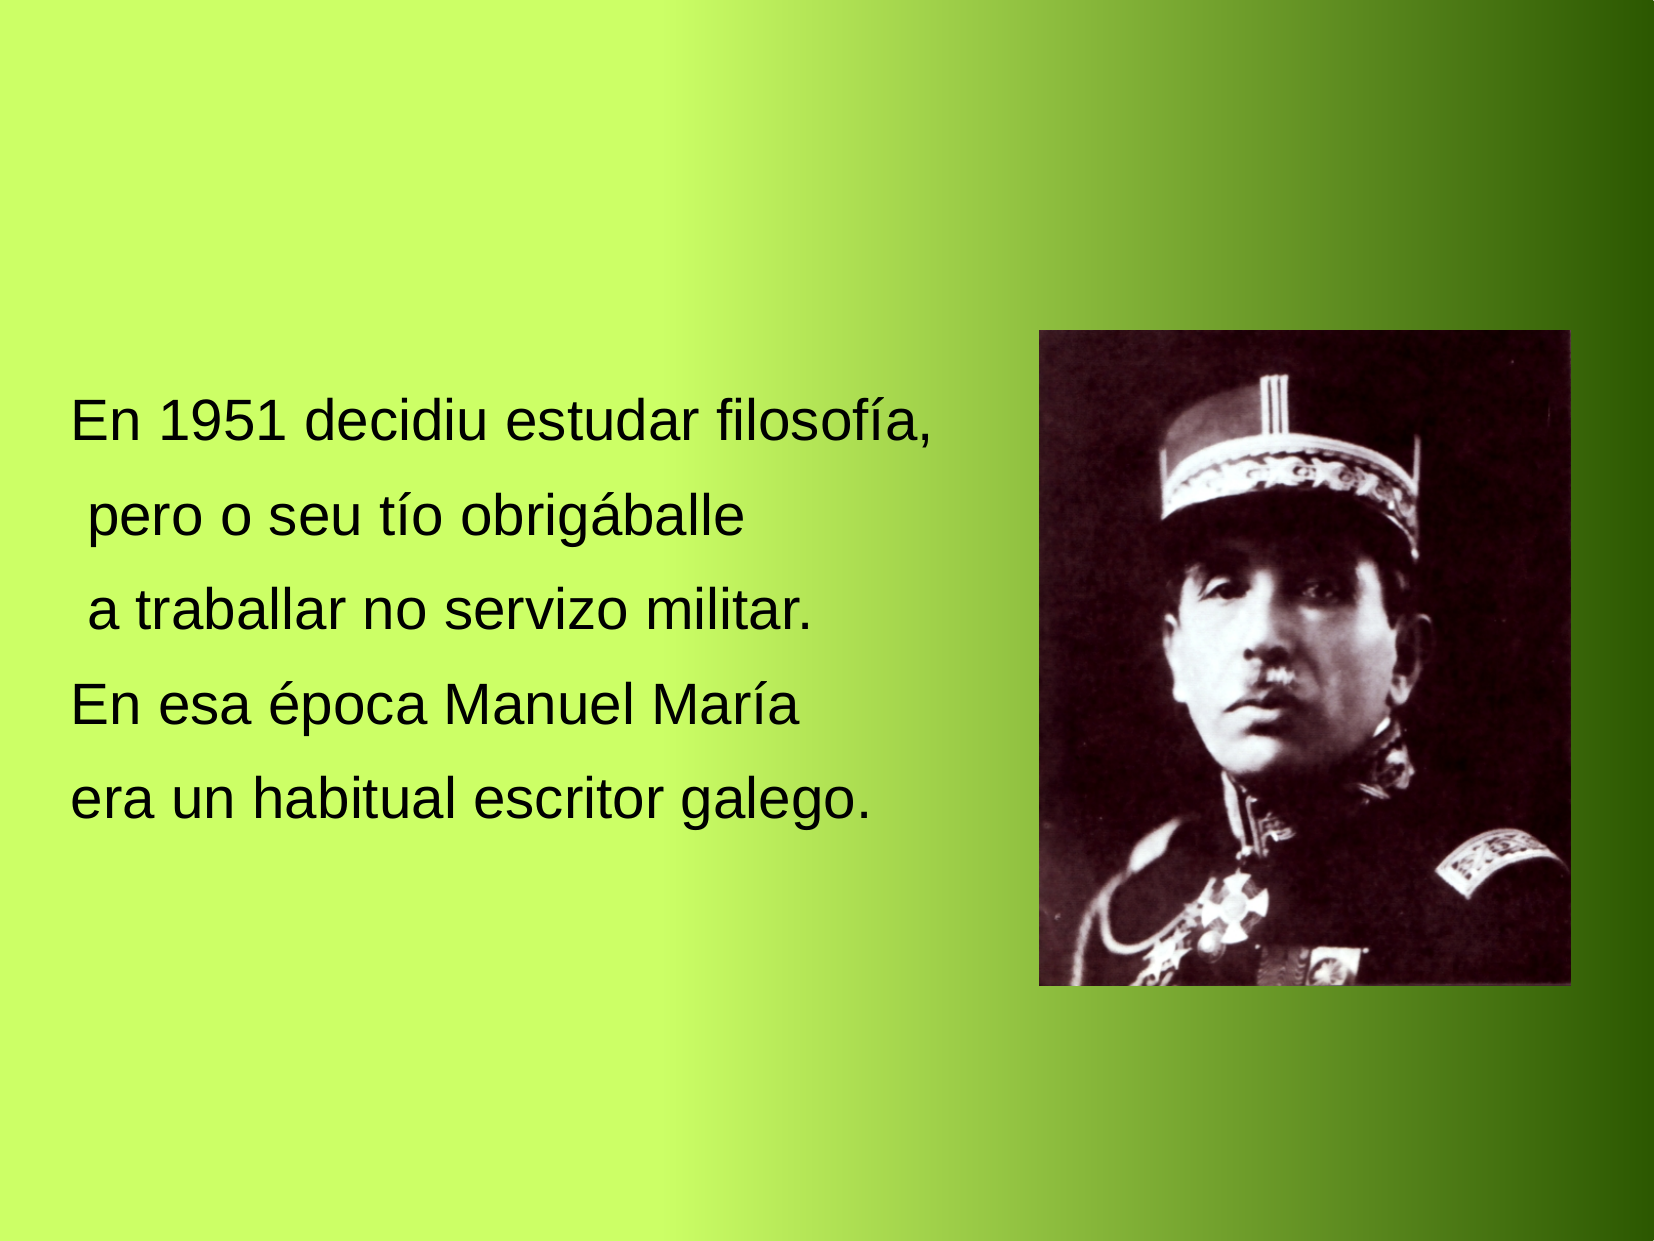

#
En 1951 decidiu estudar filosofía,
 pero o seu tío obrigáballe
 a traballar no servizo militar.
En esa época Manuel María
era un habitual escritor galego.